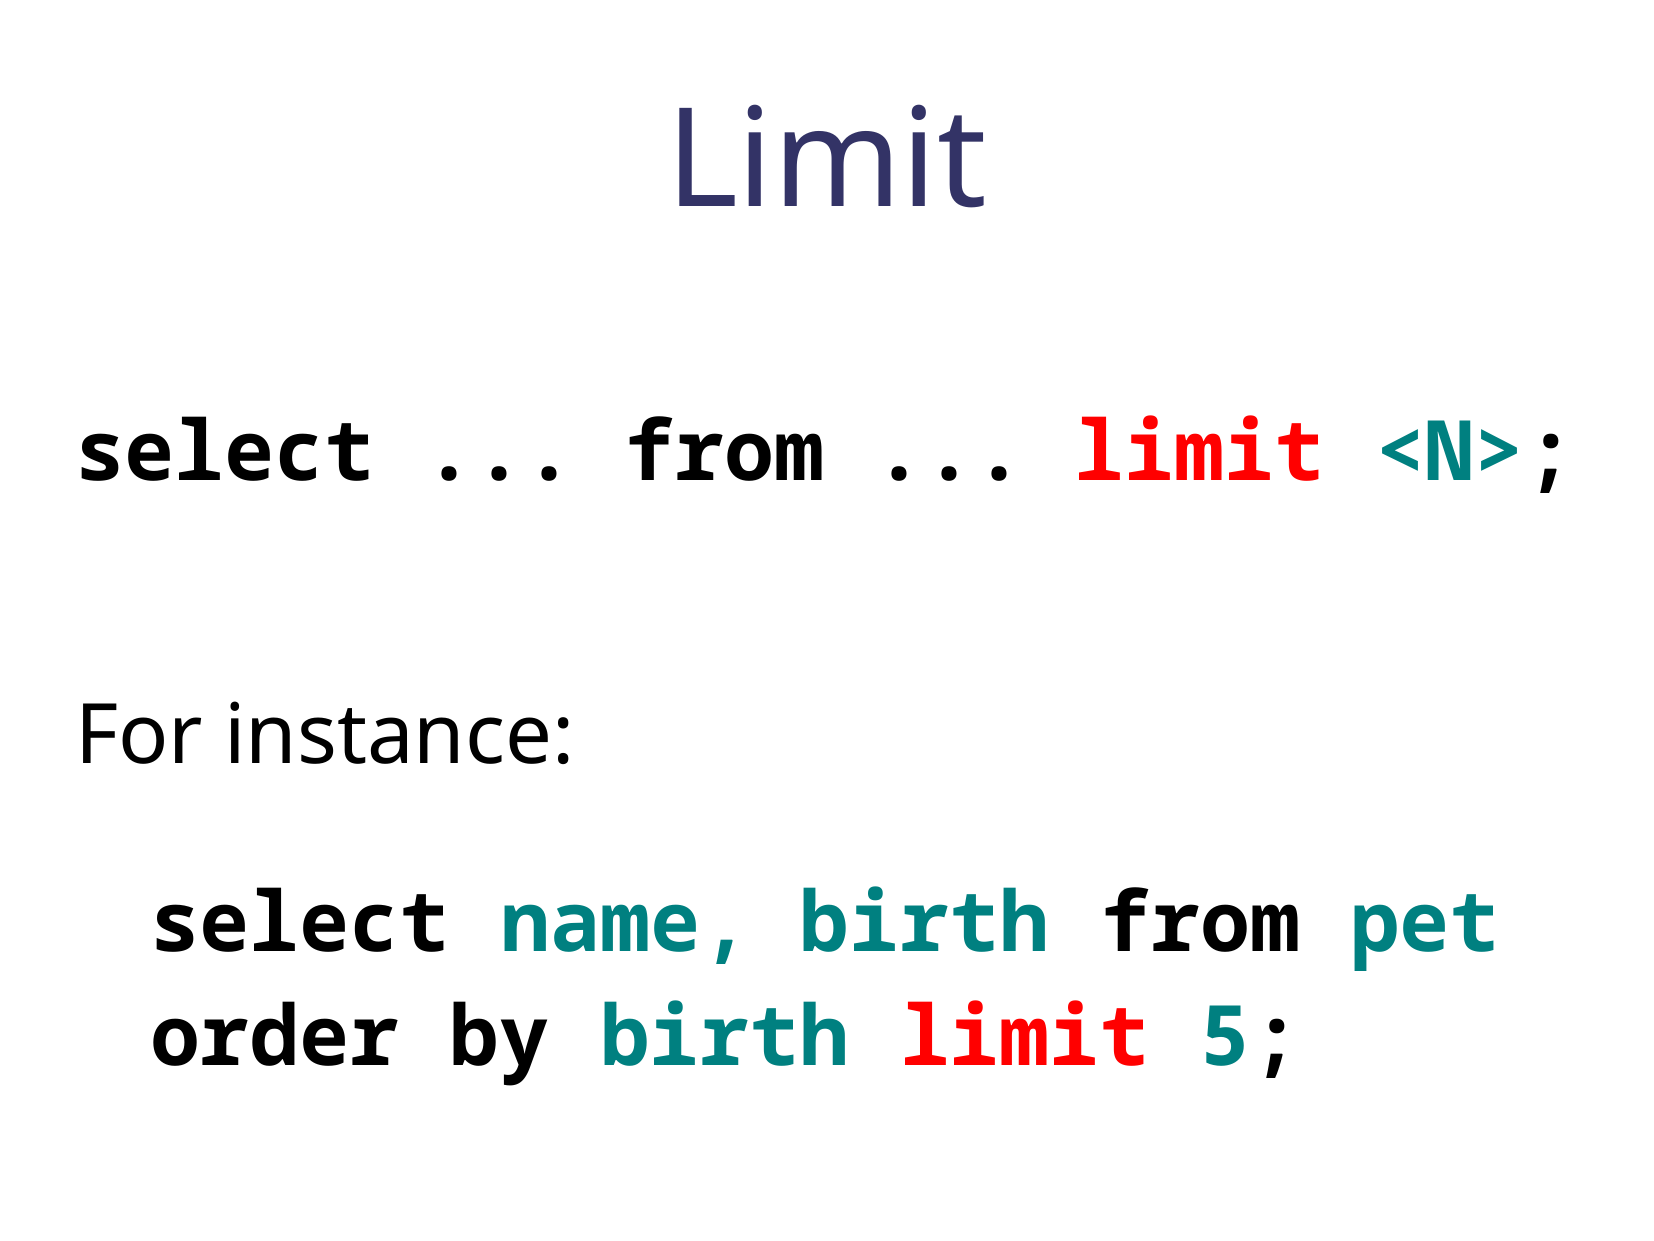

# Limit
select ... from ... limit <N>;
For instance:
select name, birth from pet order by birth limit 5;